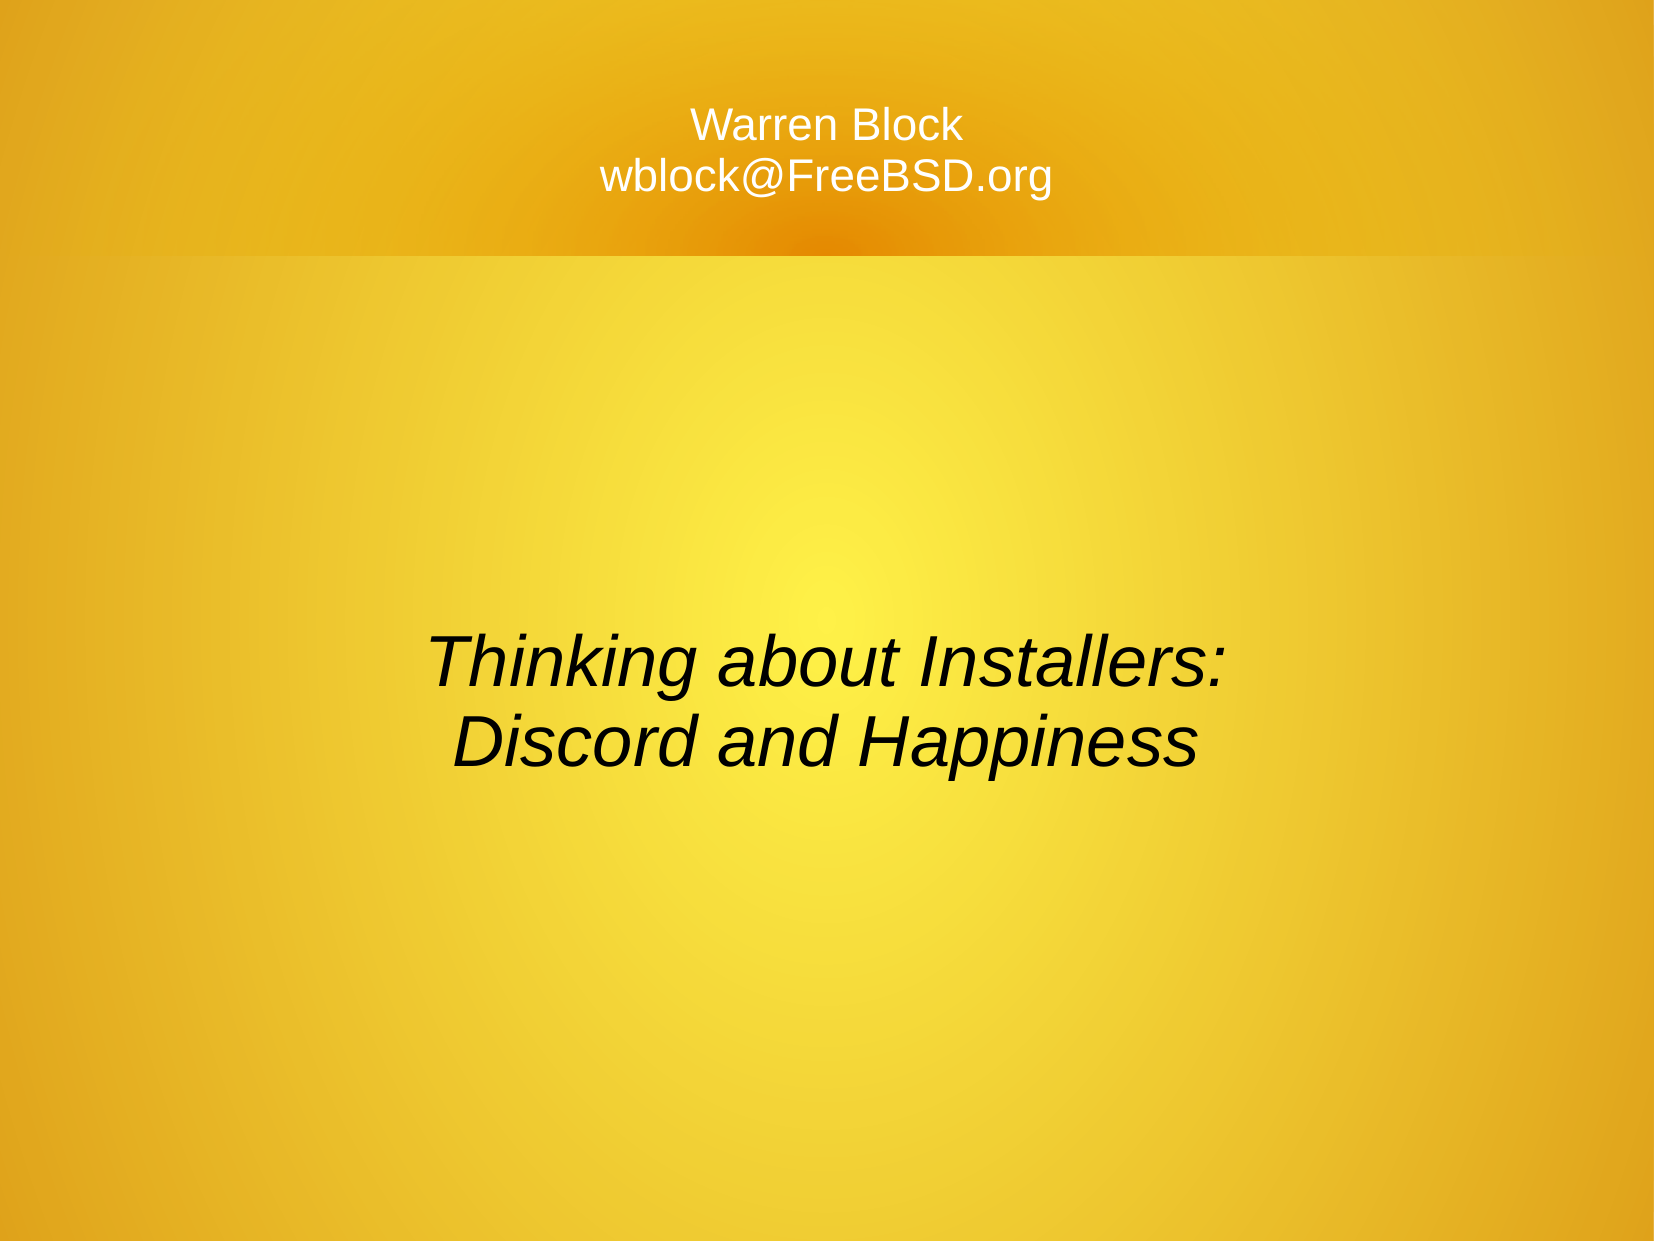

# Warren Block wblock@FreeBSD.org
Thinking about Installers:
Discord and Happiness